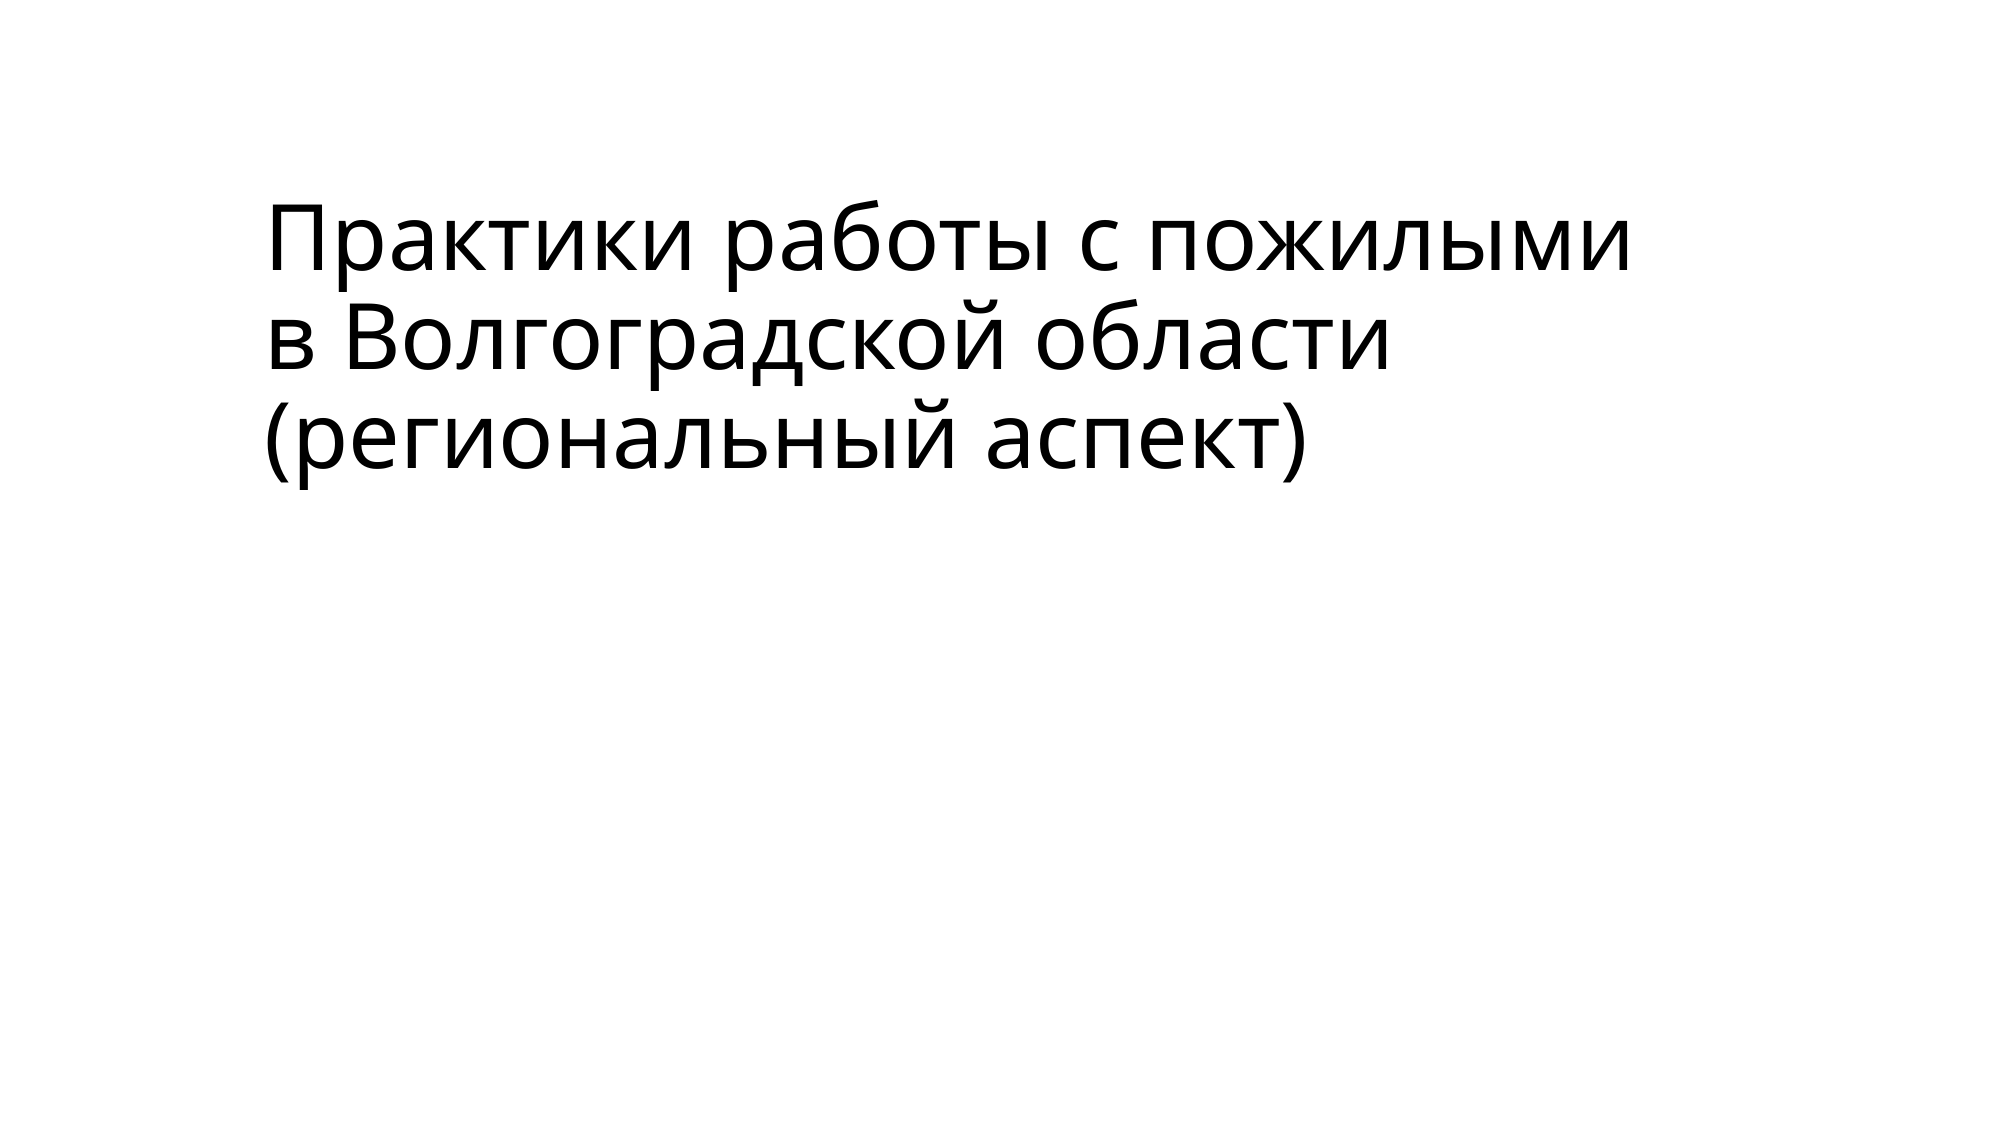

# Практики работы с пожилыми в Волгоградской области (региональный аспект)